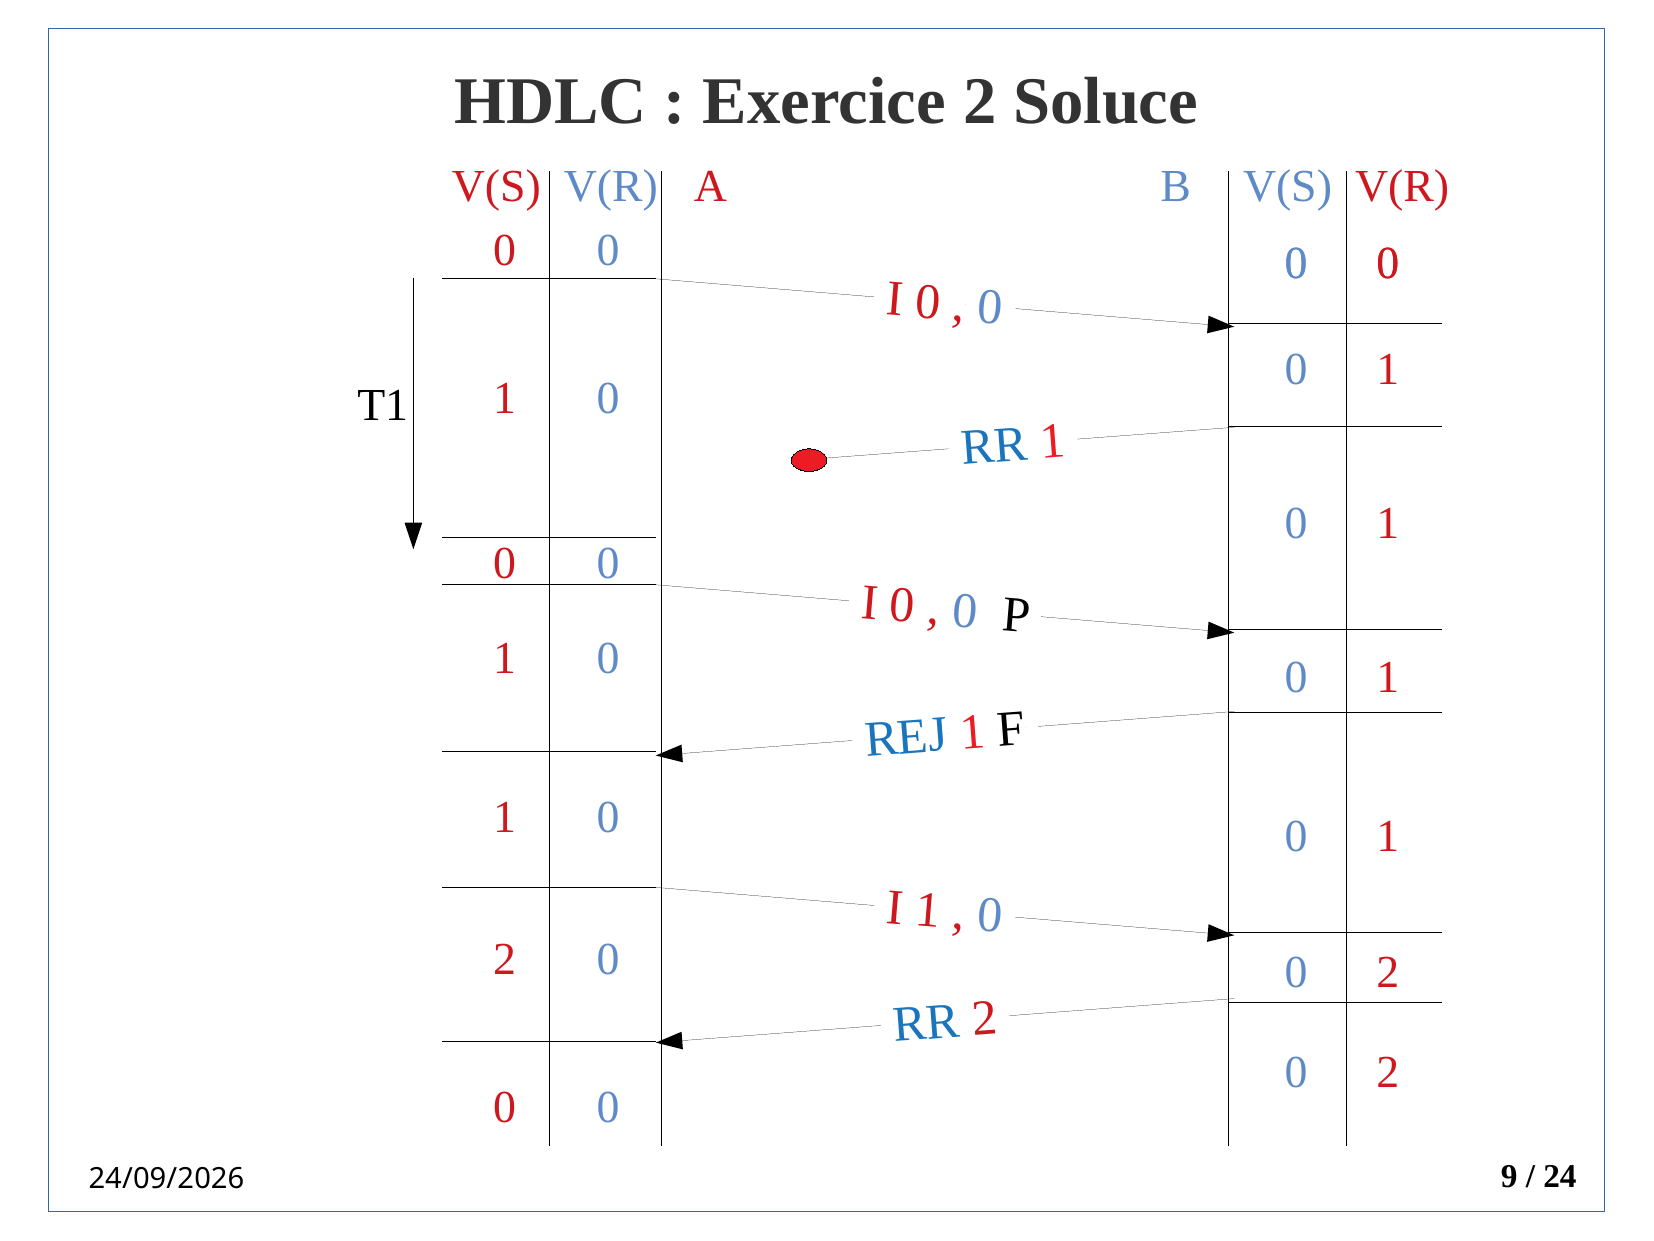

# HDLC : Exercice 2 Soluce
V(S) V(R)
A
B
V(S) V(R)
0 0
0 0
0 0
 I 0 , 0
0 1
1 0
T1
 RR 1
0 1
0 0
 I 0 , 0 P
1 0
0 1
 REJ 1 F
1 0
0 1
 I 1 , 0
2 0
0 2
 RR 2
0 2
0 0
9